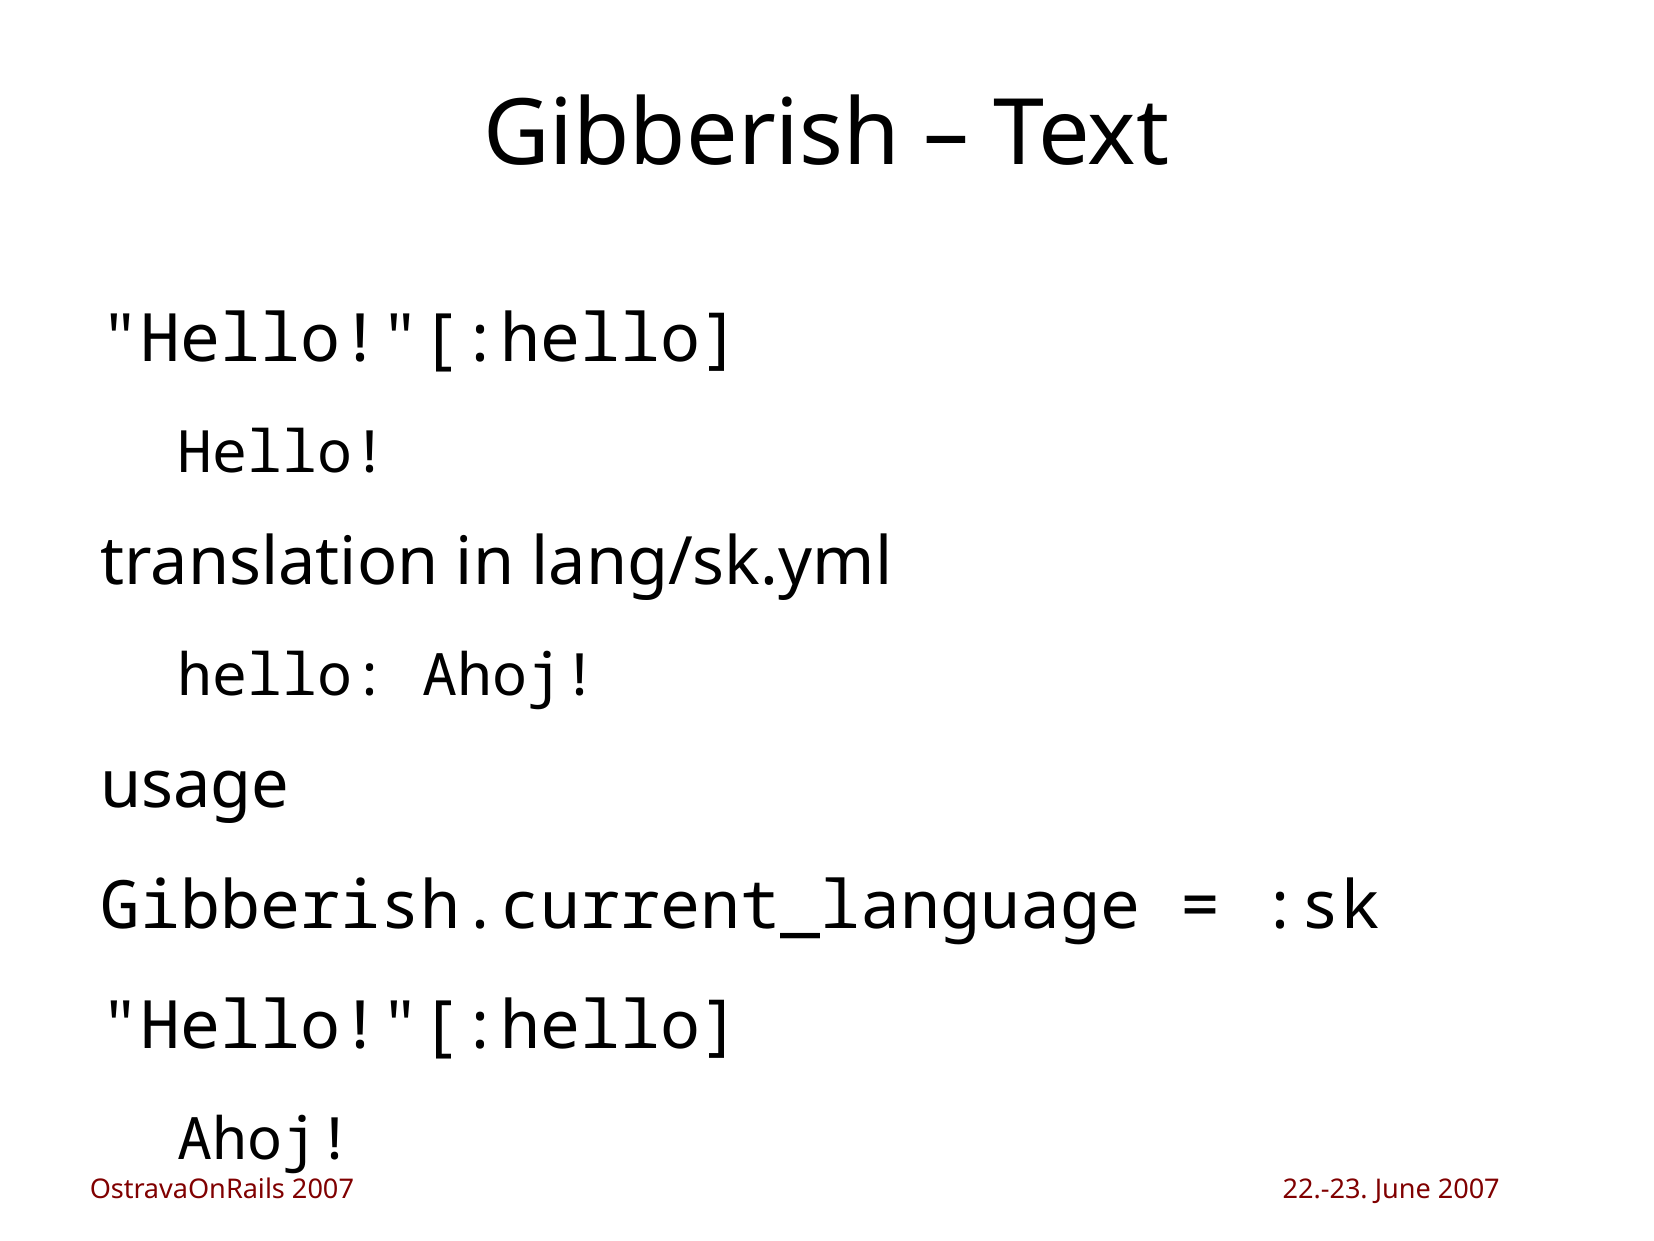

# Gibberish – Text
"Hello!"[:hello]
Hello!
translation in lang/sk.yml
hello: Ahoj!
usage
Gibberish.current_language = :sk
"Hello!"[:hello]
Ahoj!